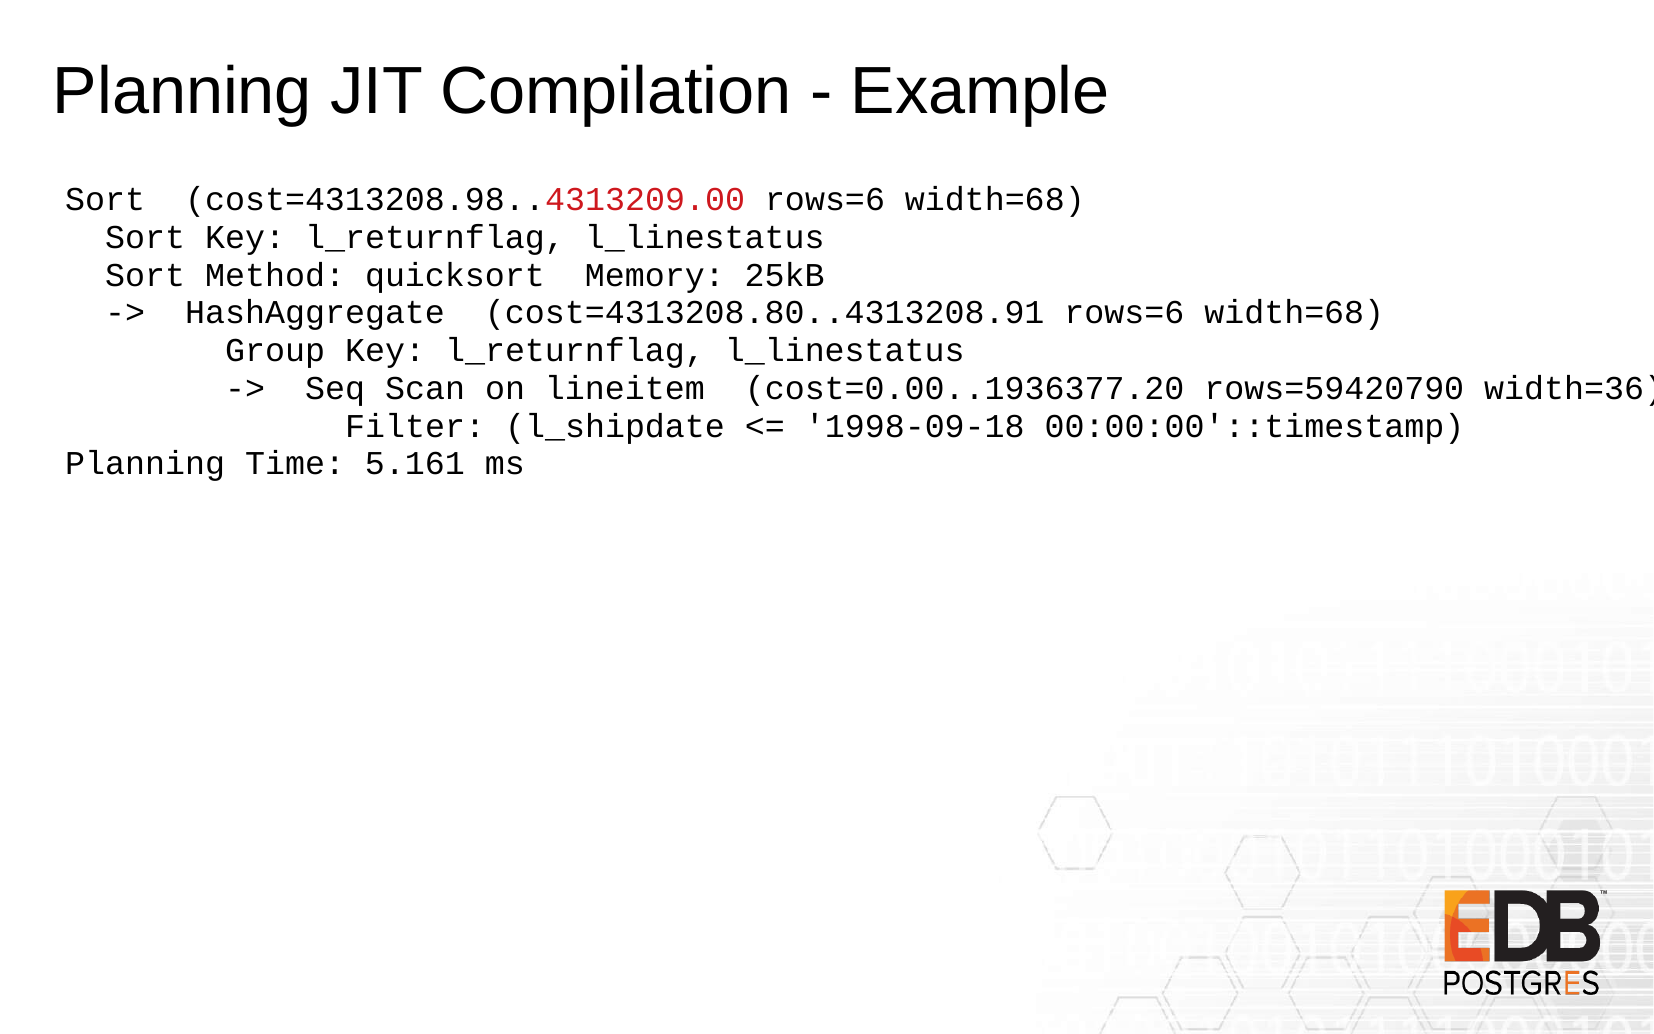

# Planning JIT Compilation - Example
Sort (cost=4313208.98..4313209.00 rows=6 width=68)
 Sort Key: l_returnflag, l_linestatus
 Sort Method: quicksort Memory: 25kB
 -> HashAggregate (cost=4313208.80..4313208.91 rows=6 width=68)
 Group Key: l_returnflag, l_linestatus
 -> Seq Scan on lineitem (cost=0.00..1936377.20 rows=59420790 width=36)
 Filter: (l_shipdate <= '1998-09-18 00:00:00'::timestamp)
Planning Time: 5.161 ms